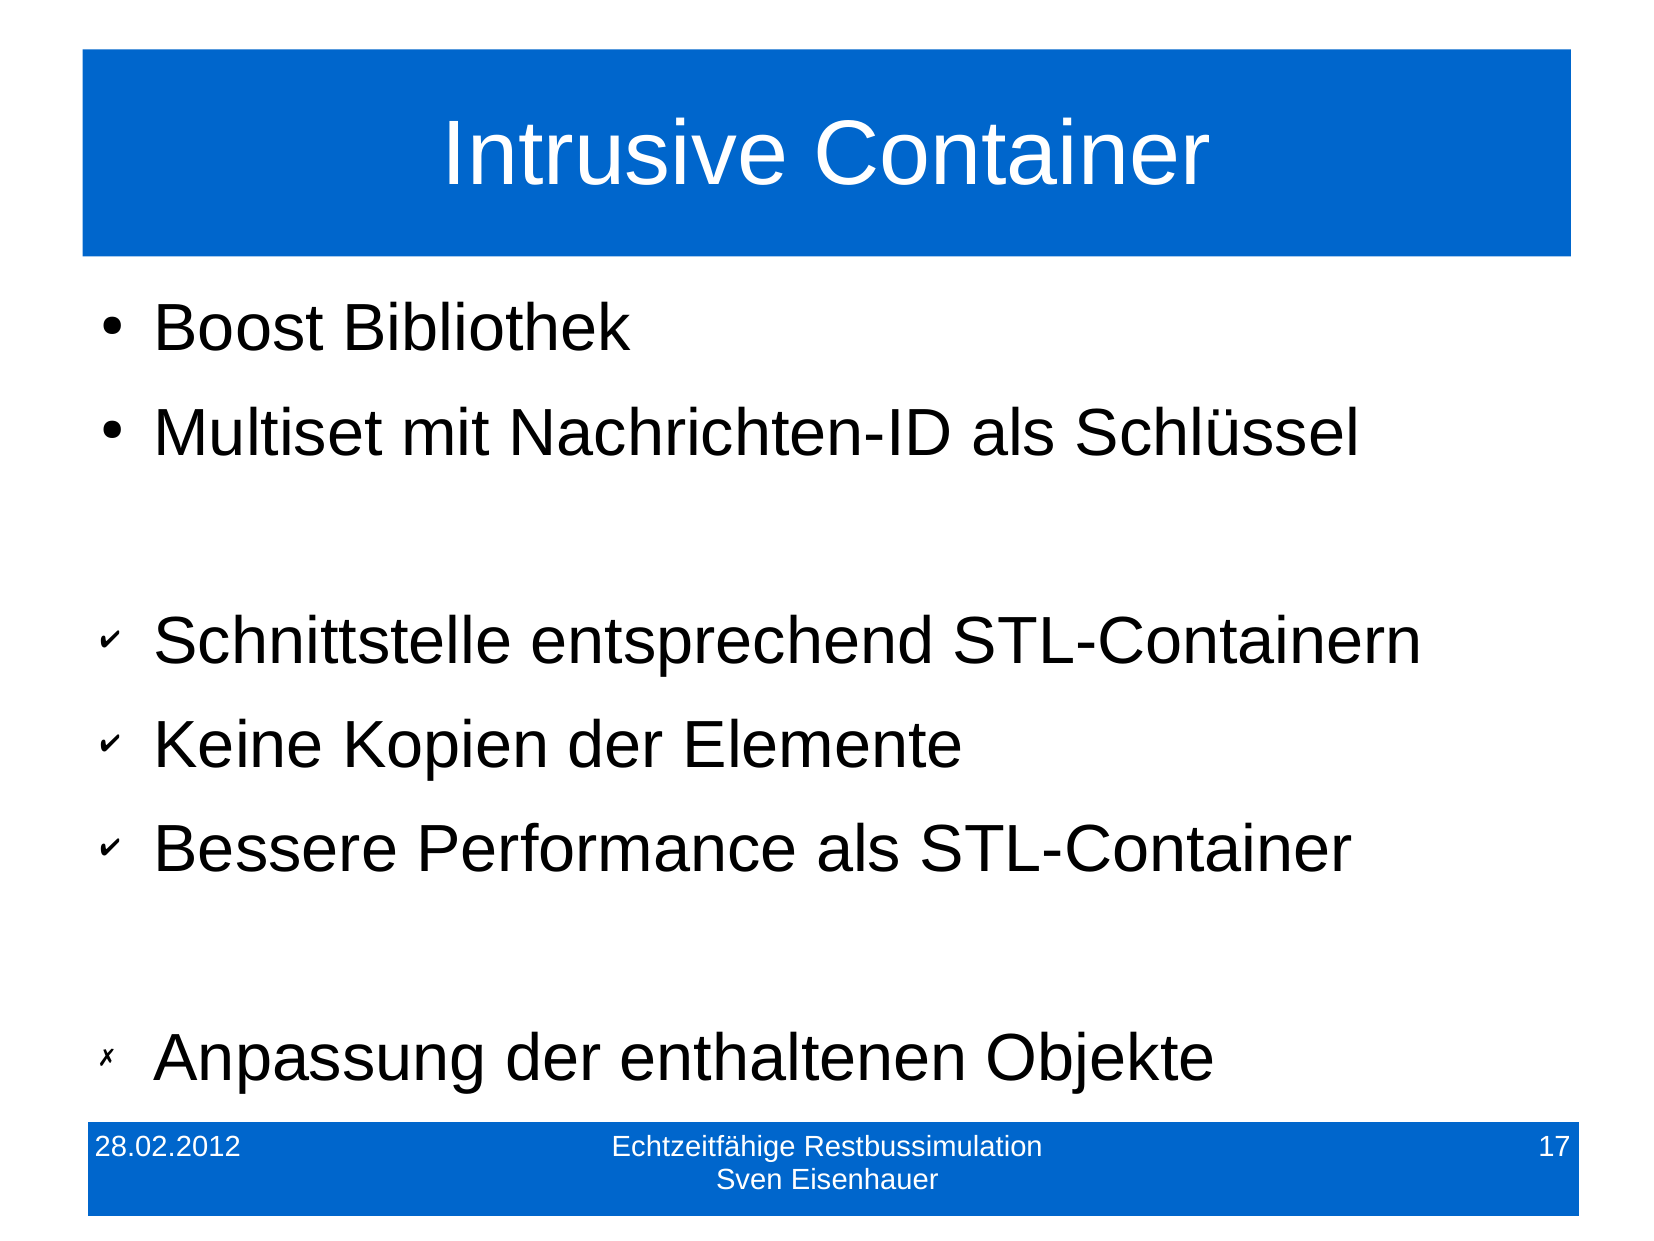

# Intrusive Container
Boost Bibliothek
Multiset mit Nachrichten-ID als Schlüssel
Schnittstelle entsprechend STL-Containern
Keine Kopien der Elemente
Bessere Performance als STL-Container
Anpassung der enthaltenen Objekte
28.02.2012
Echtzeitfähige Restbussimulation
17